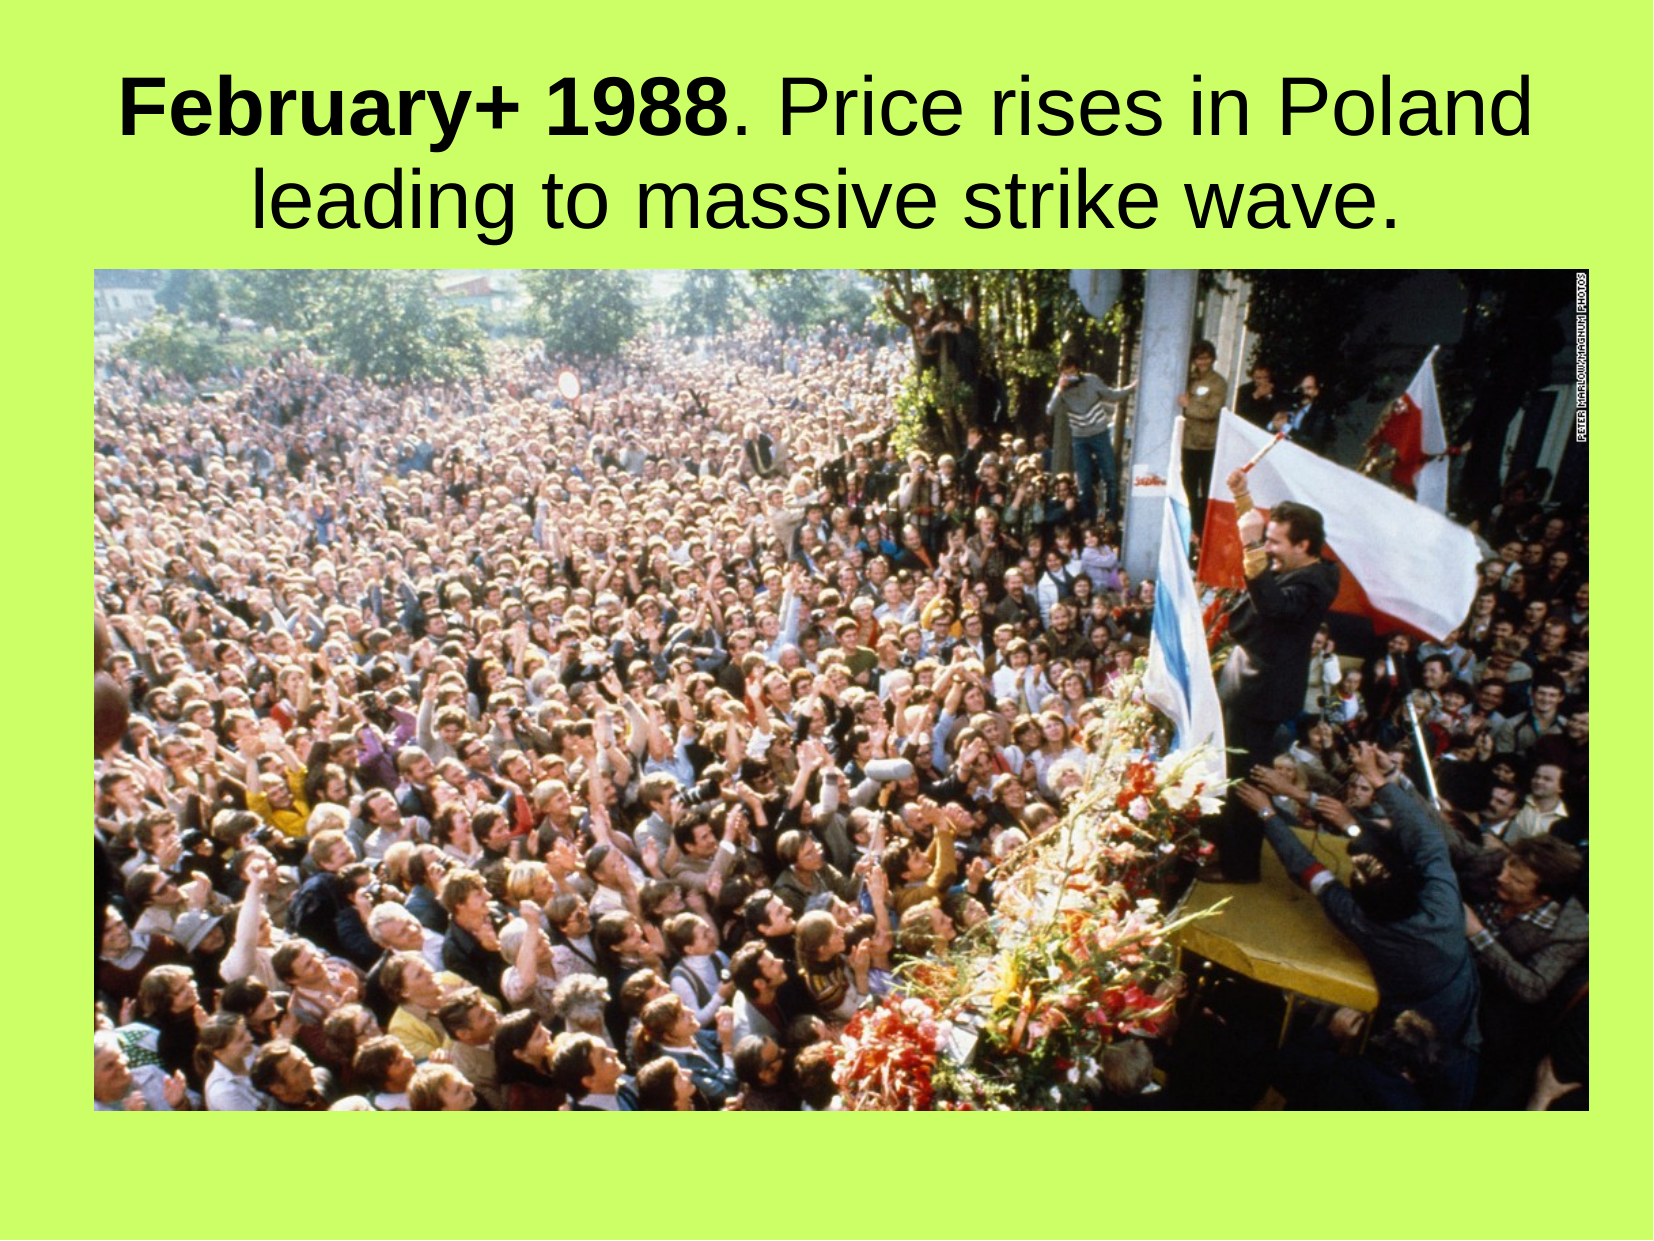

# February+ 1988. Price rises in Poland leading to massive strike wave.